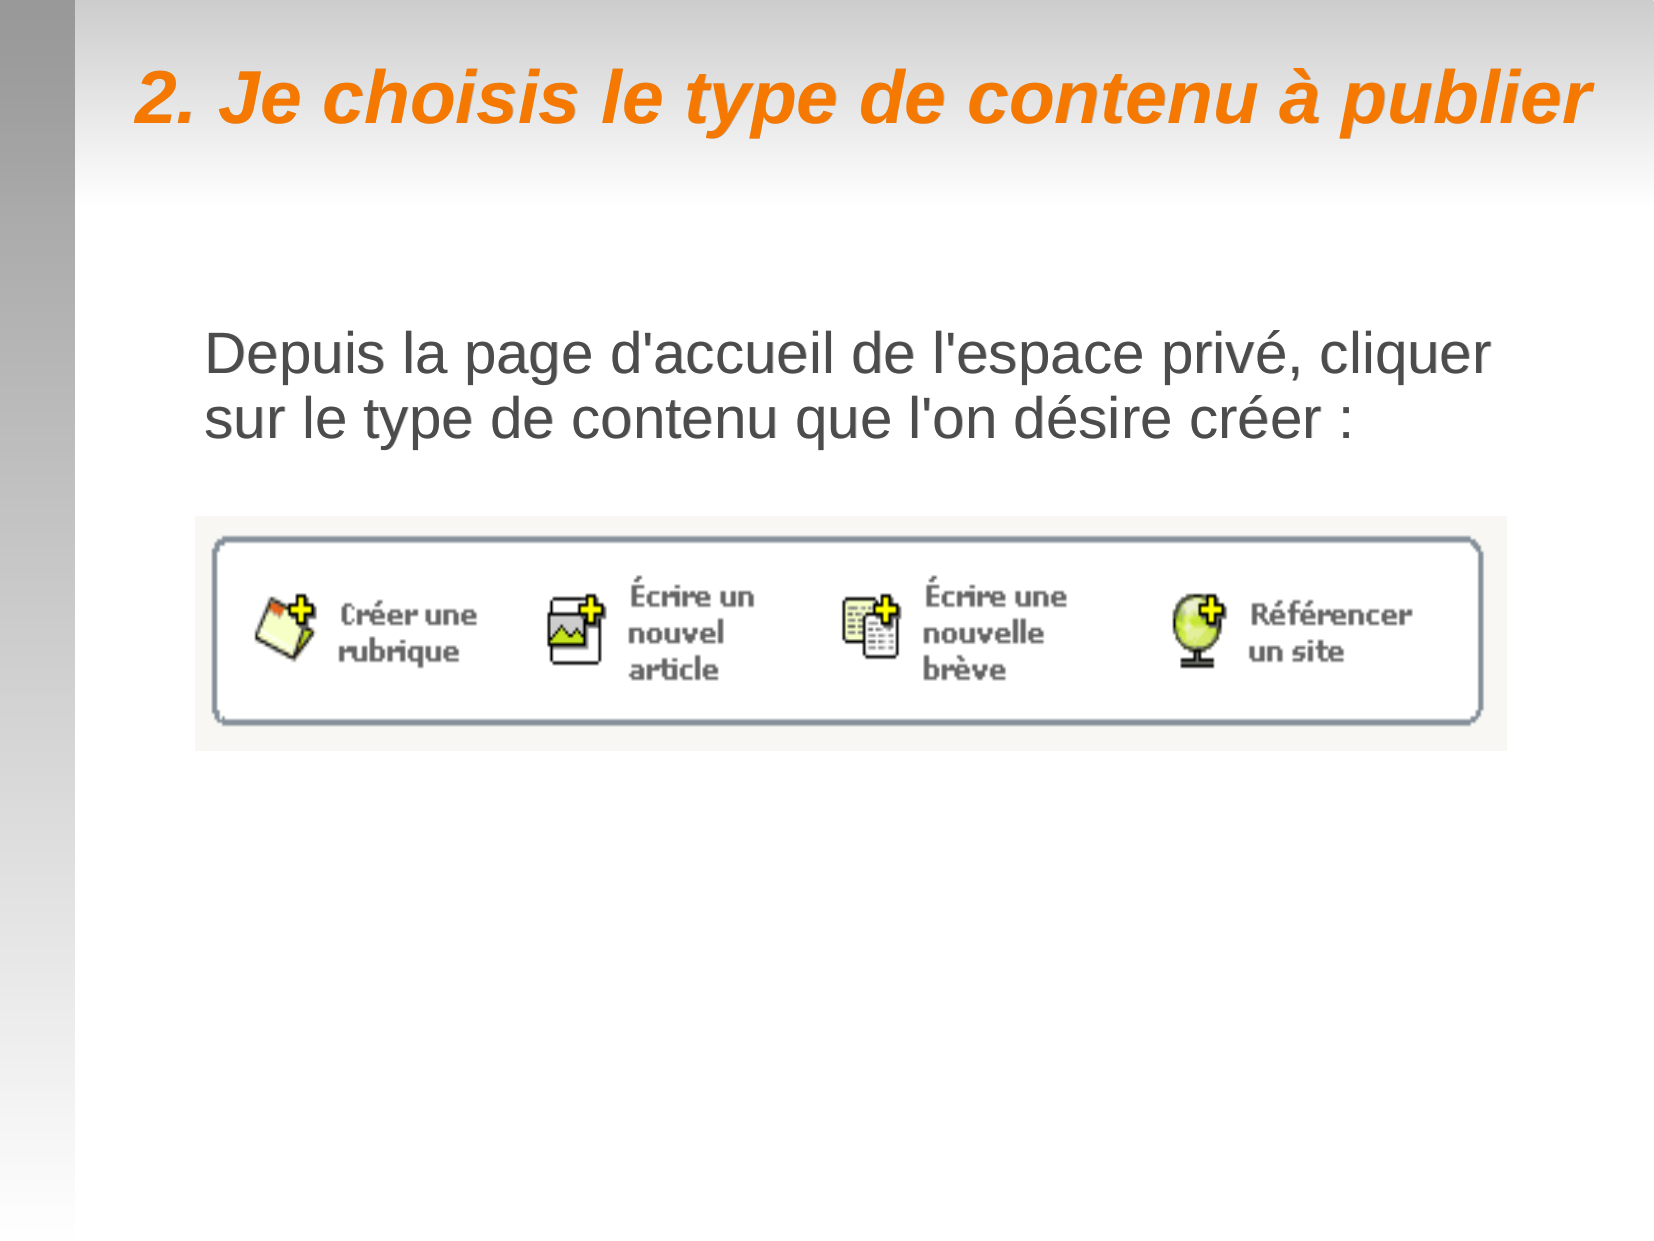

# 2. Je choisis le type de contenu à publier
Depuis la page d'accueil de l'espace privé, cliquer sur le type de contenu que l'on désire créer :